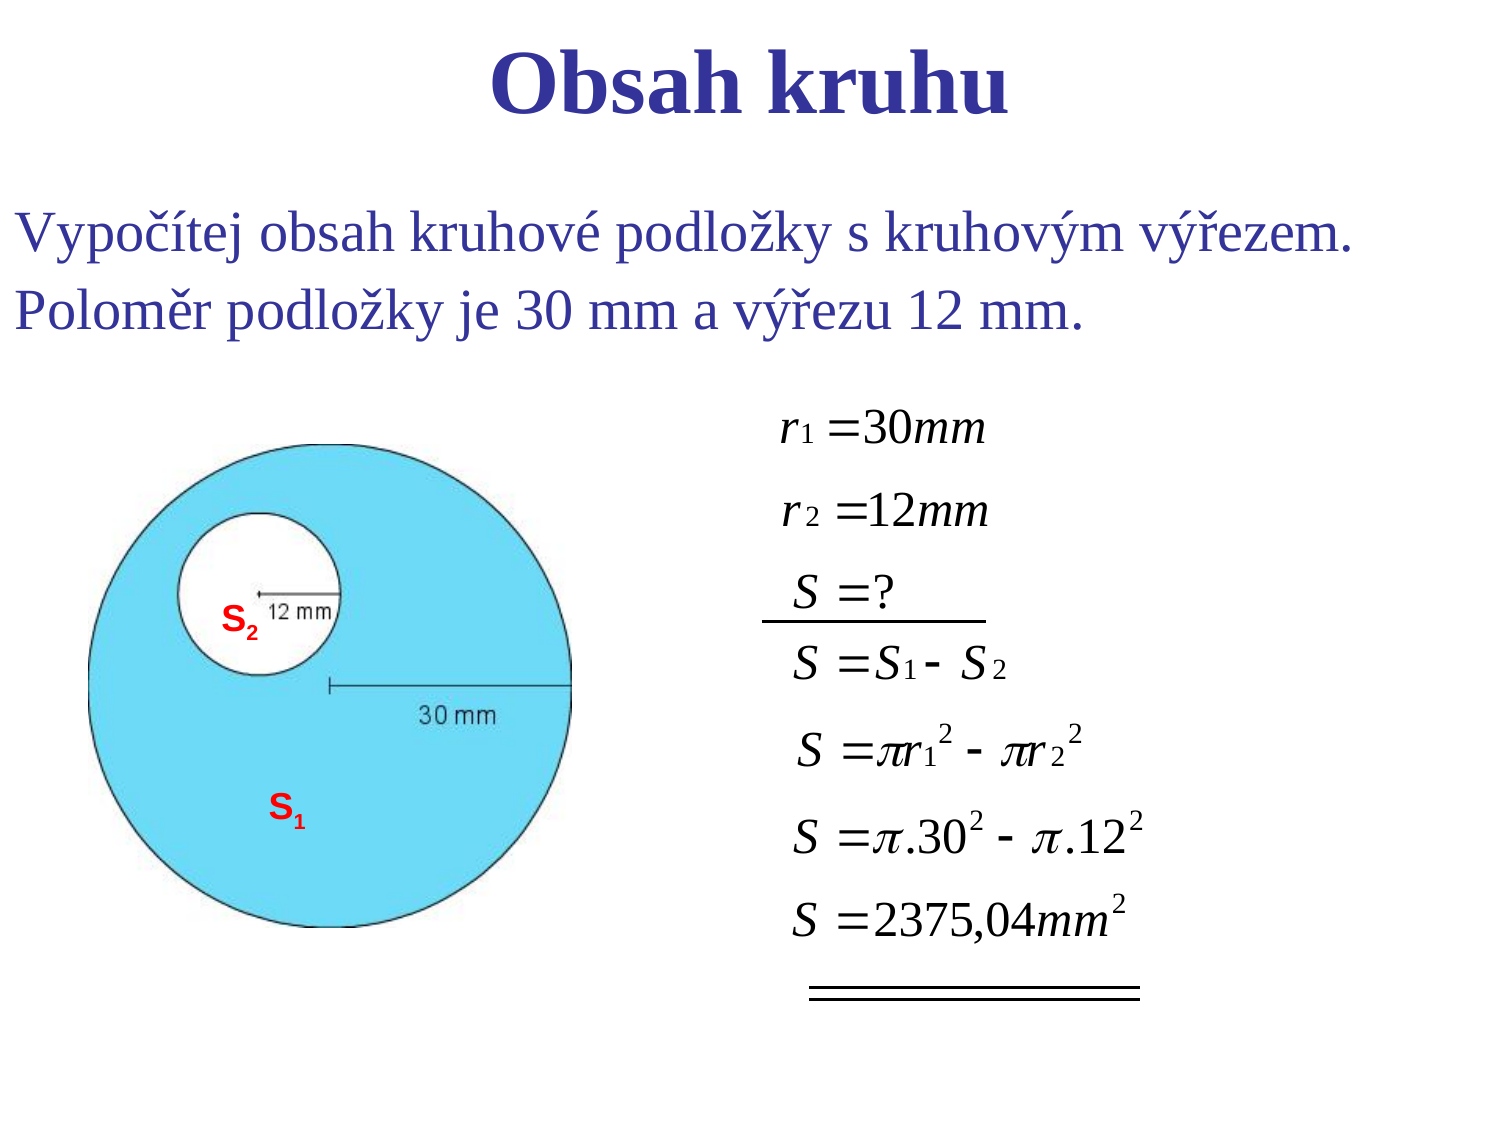

Obsah kruhu
Vypočítej obsah kruhové podložky s kruhovým výřezem. Poloměr podložky je 30 mm a výřezu 12 mm.
S2
S1